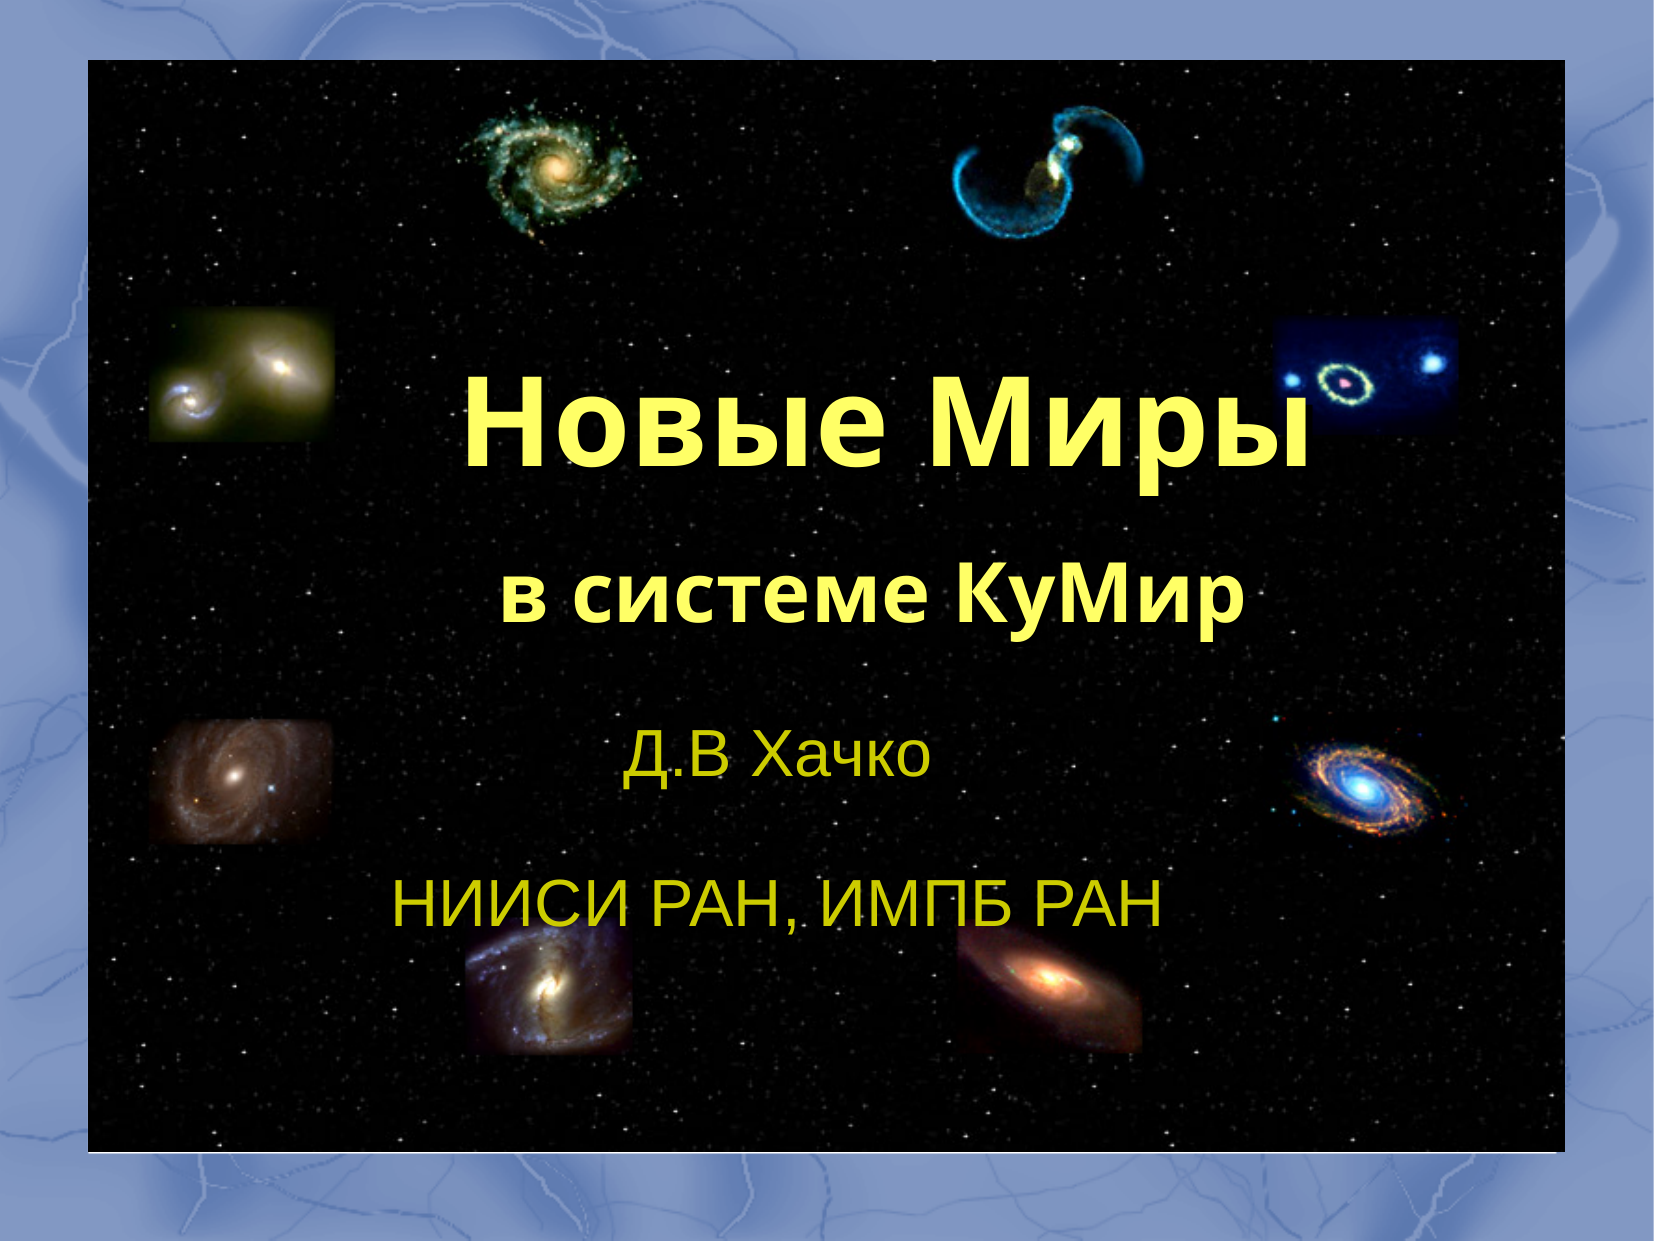

Новые Миры
в системе КуМир
Д.В Хачко
НИИСИ РАН, ИМПБ РАН